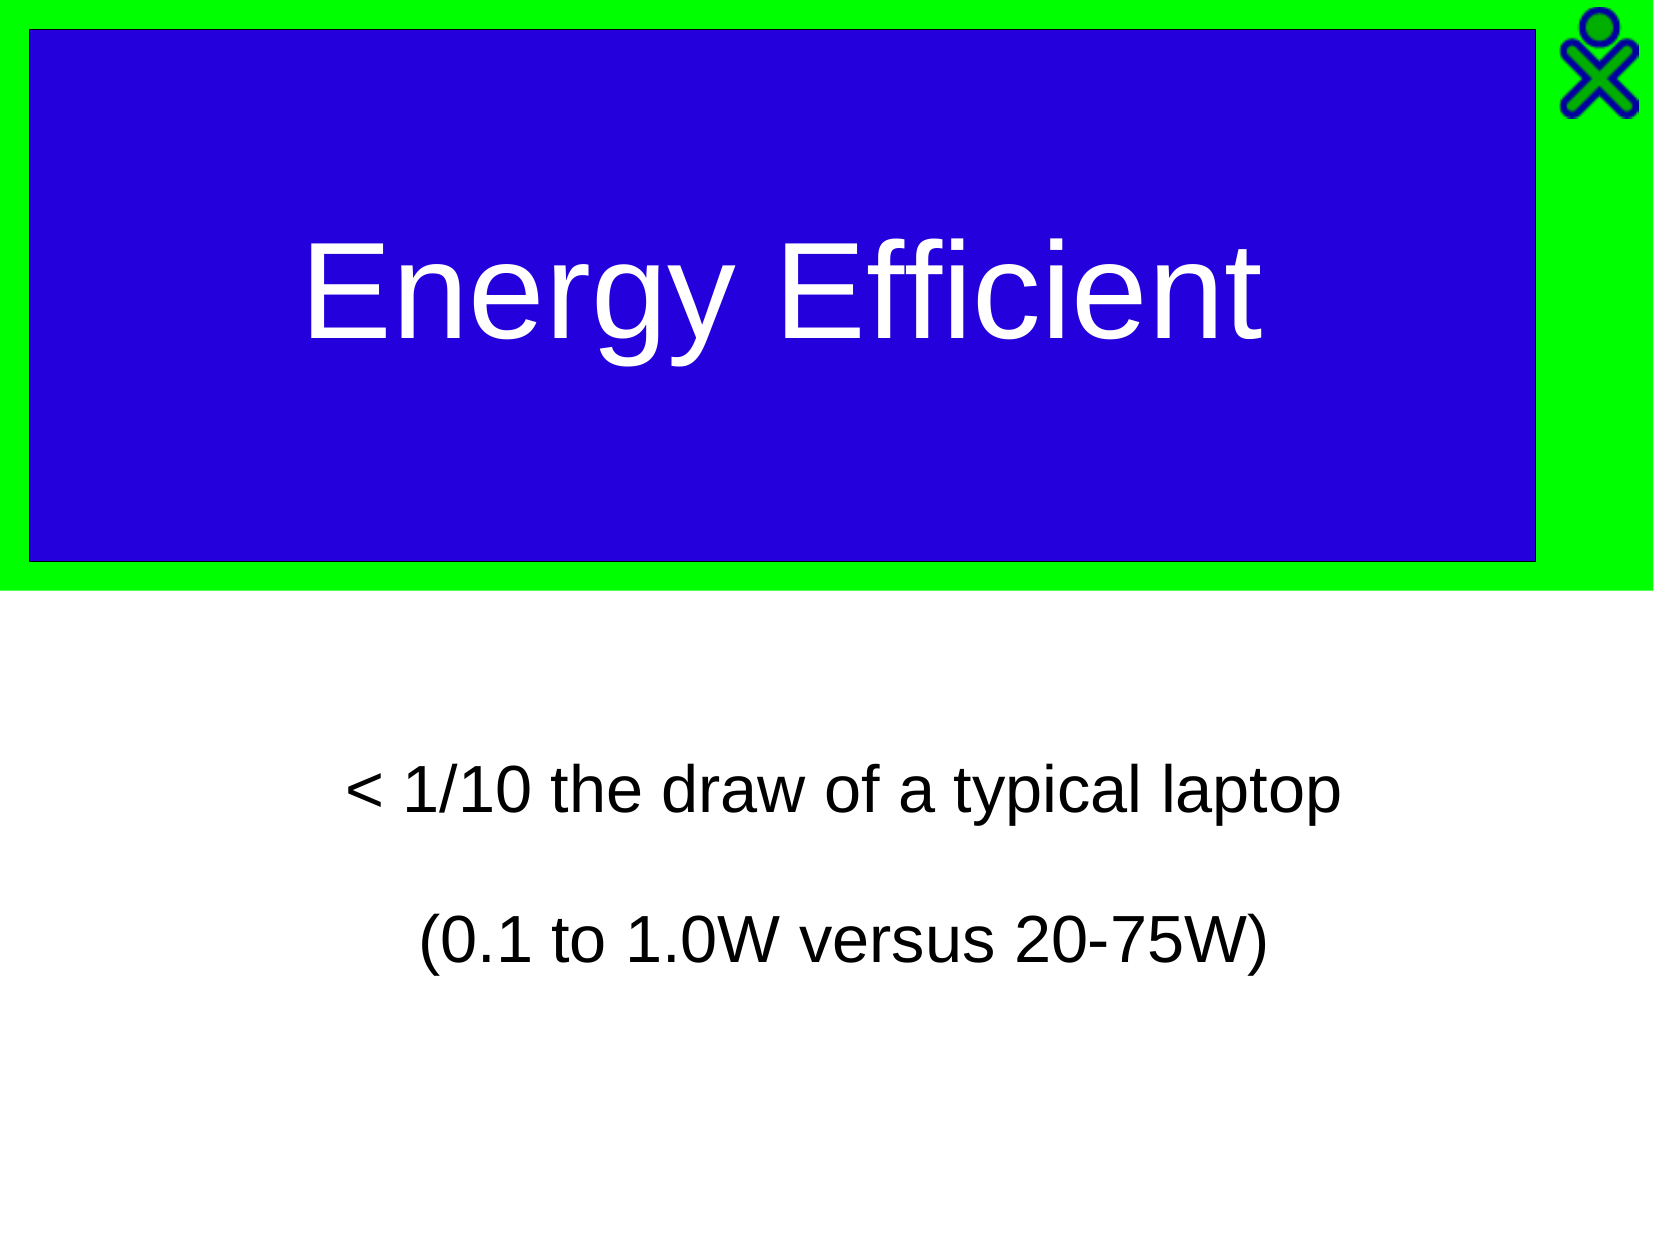

# Energy Efficient
< 1/10 the draw of a typical laptop
(0.1 to 1.0W versus 20-75W)